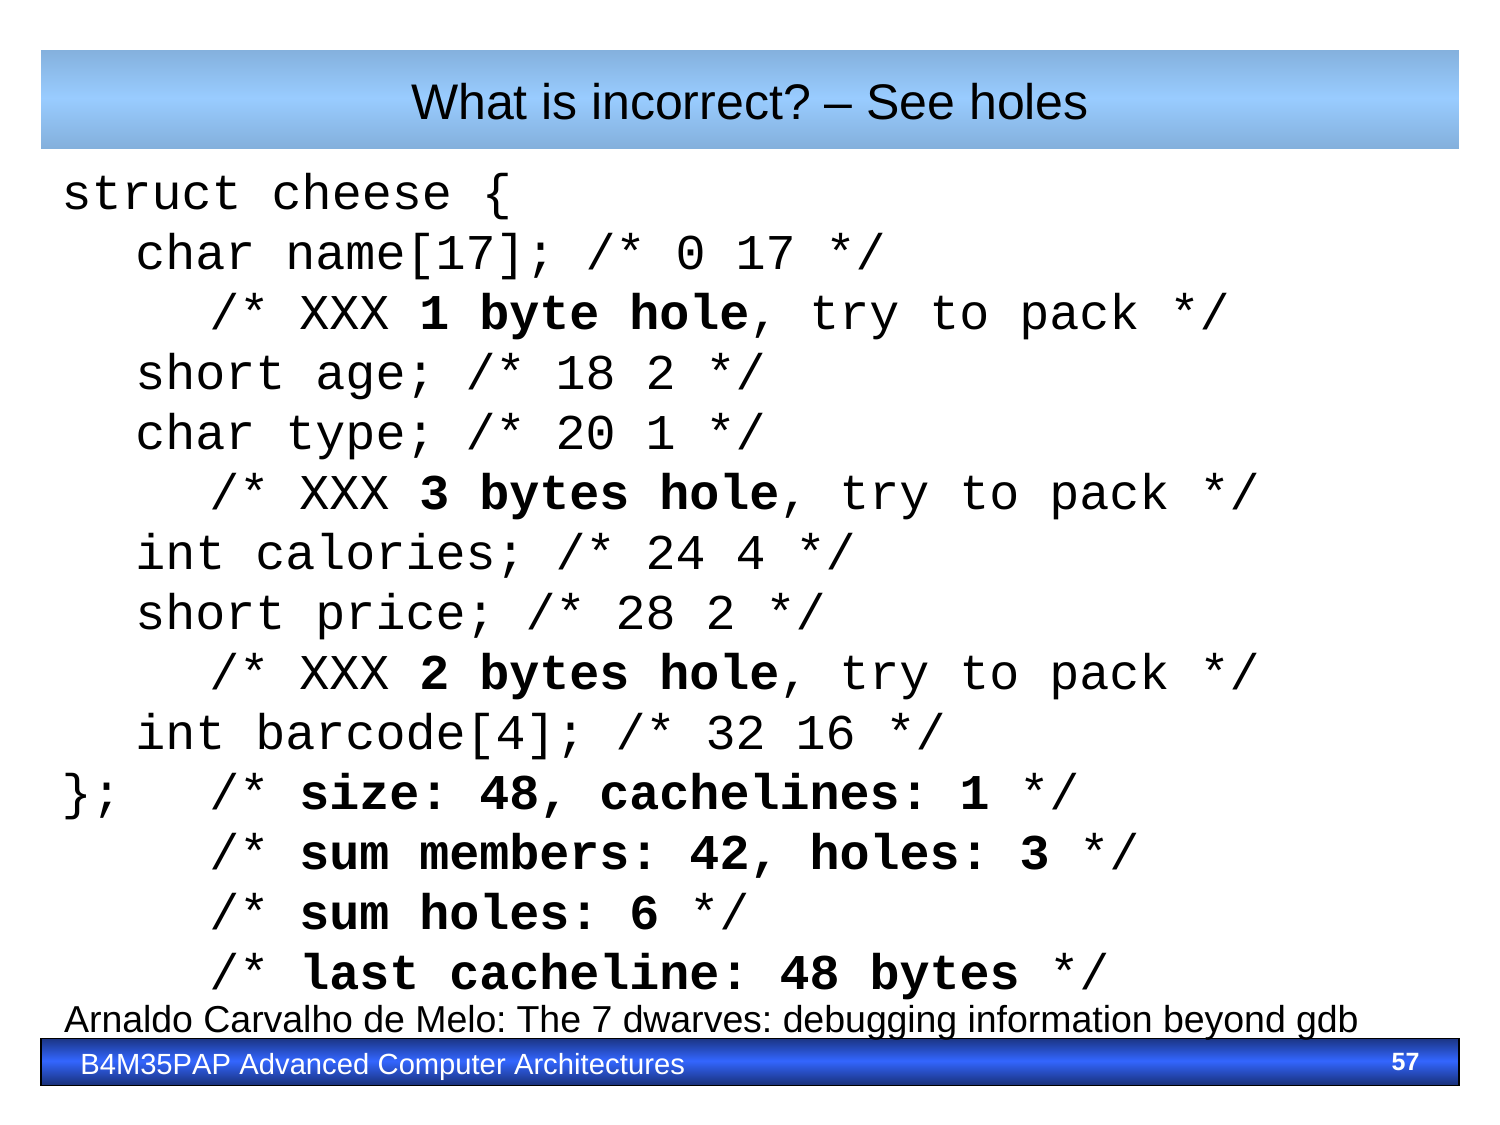

What is incorrect? – See holes
struct cheese {
	char name[17]; /* 0 17 */
		/* XXX 1 byte hole, try to pack */
	short age; /* 18 2 */
	char type; /* 20 1 */
		/* XXX 3 bytes hole, try to pack */
	int calories; /* 24 4 */
	short price; /* 28 2 */
		/* XXX 2 bytes hole, try to pack */
	int barcode[4]; /* 32 16 */
}; 	/* size: 48, cachelines: 1 */
		/* sum members: 42, holes: 3 */
		/* sum holes: 6 */
		/* last cacheline: 48 bytes */
# struct cheese {
	 	char name[17];
		short age;
		char type;
		int calories;
		short price;
		int barcode[4];
};
Arnaldo Carvalho de Melo: The 7 dwarves: debugging information beyond gdb